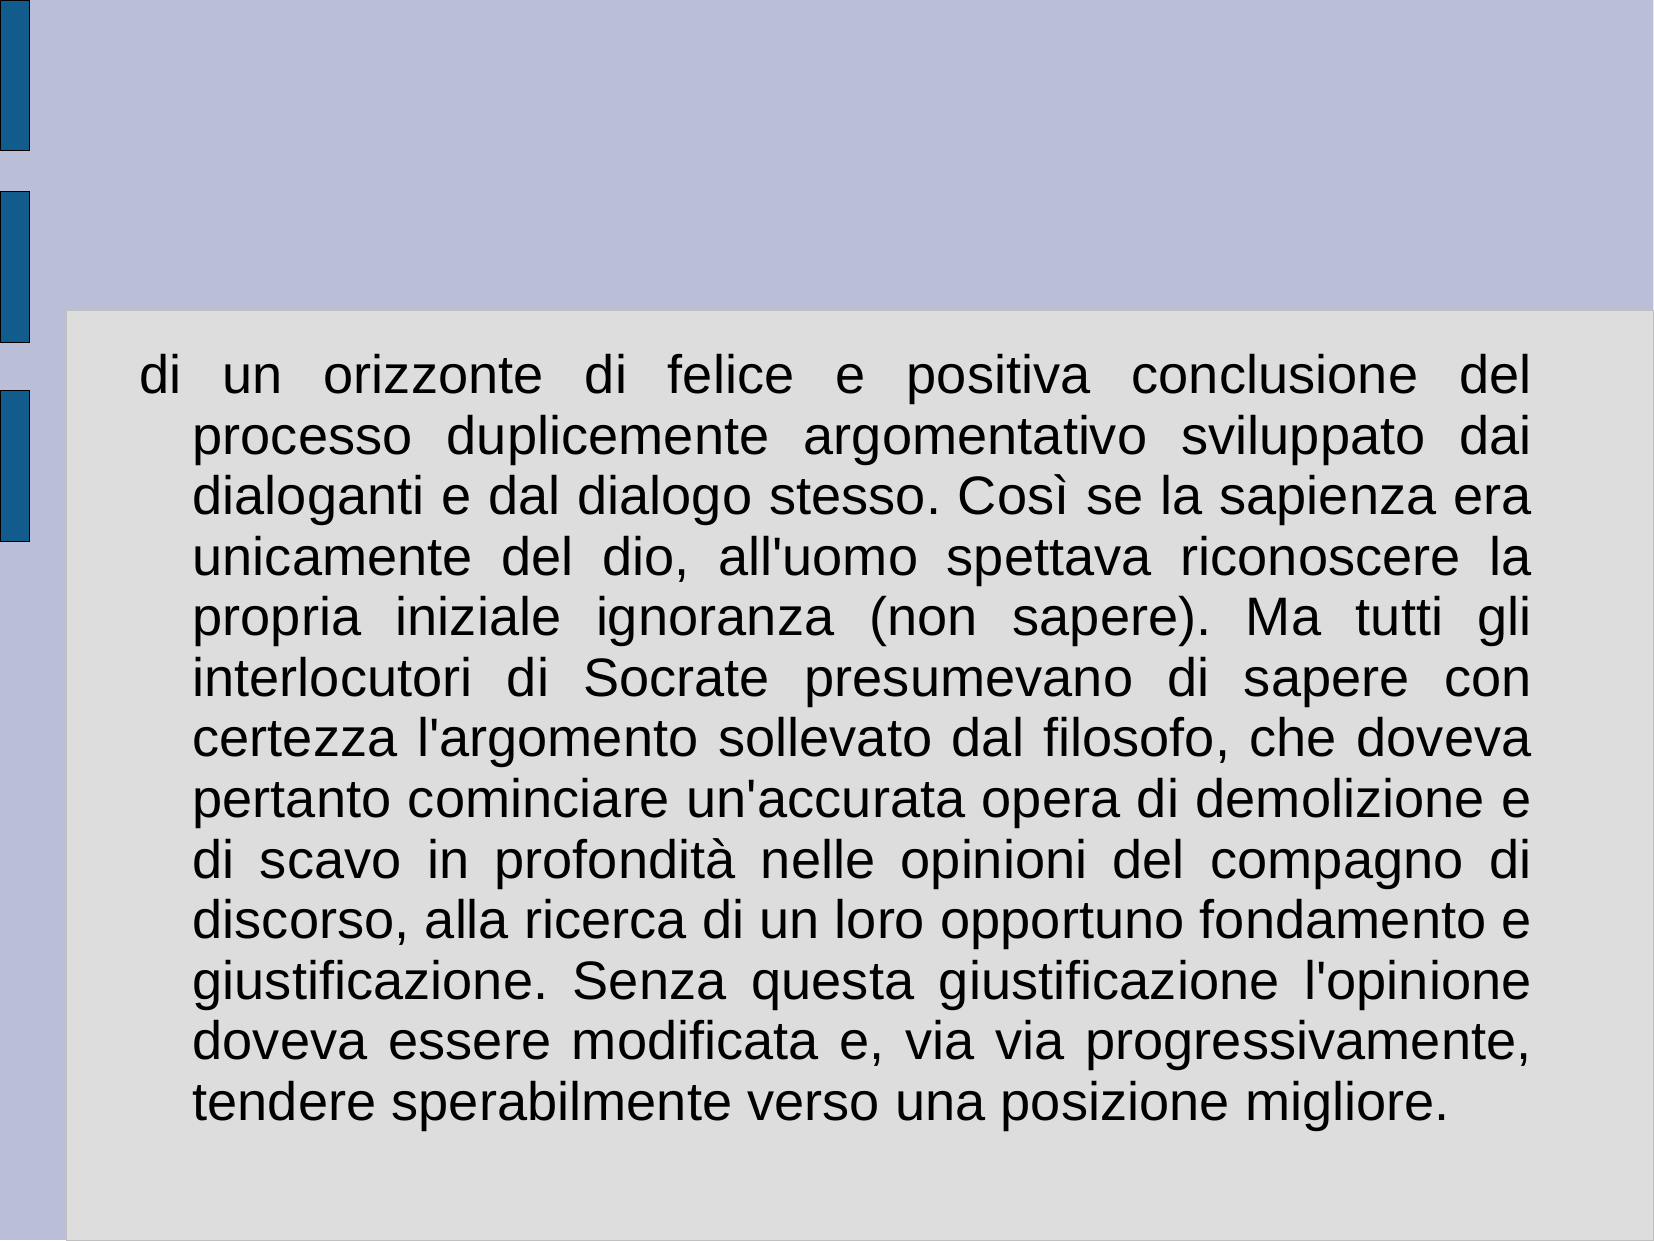

#
di un orizzonte di felice e positiva conclusione del processo duplicemente argomentativo sviluppato dai dialoganti e dal dialogo stesso. Così se la sapienza era unicamente del dio, all'uomo spettava riconoscere la propria iniziale ignoranza (non sapere). Ma tutti gli interlocutori di Socrate presumevano di sapere con certezza l'argomento sollevato dal filosofo, che doveva pertanto cominciare un'accurata opera di demolizione e di scavo in profondità nelle opinioni del compagno di discorso, alla ricerca di un loro opportuno fondamento e giustificazione. Senza questa giustificazione l'opinione doveva essere modificata e, via via progressivamente, tendere sperabilmente verso una posizione migliore.